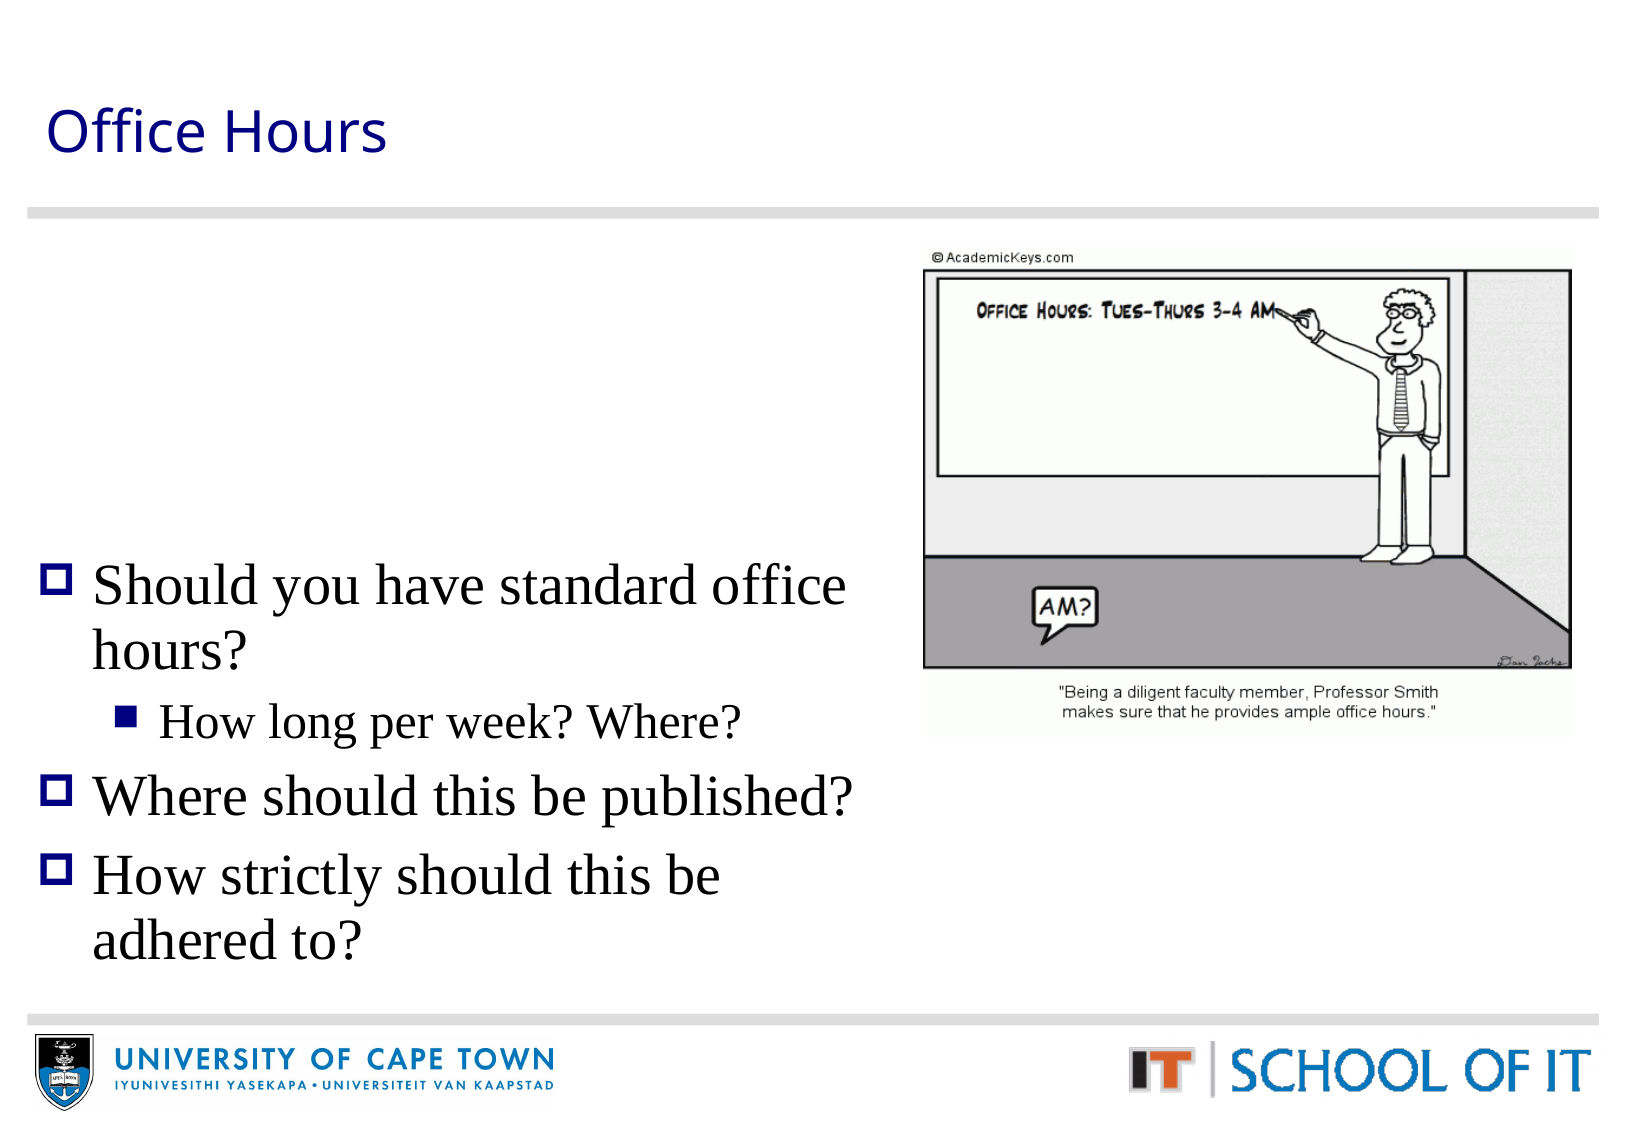

# Office Hours
Should you have standard office hours?
How long per week? Where?
Where should this be published?
How strictly should this be adhered to?